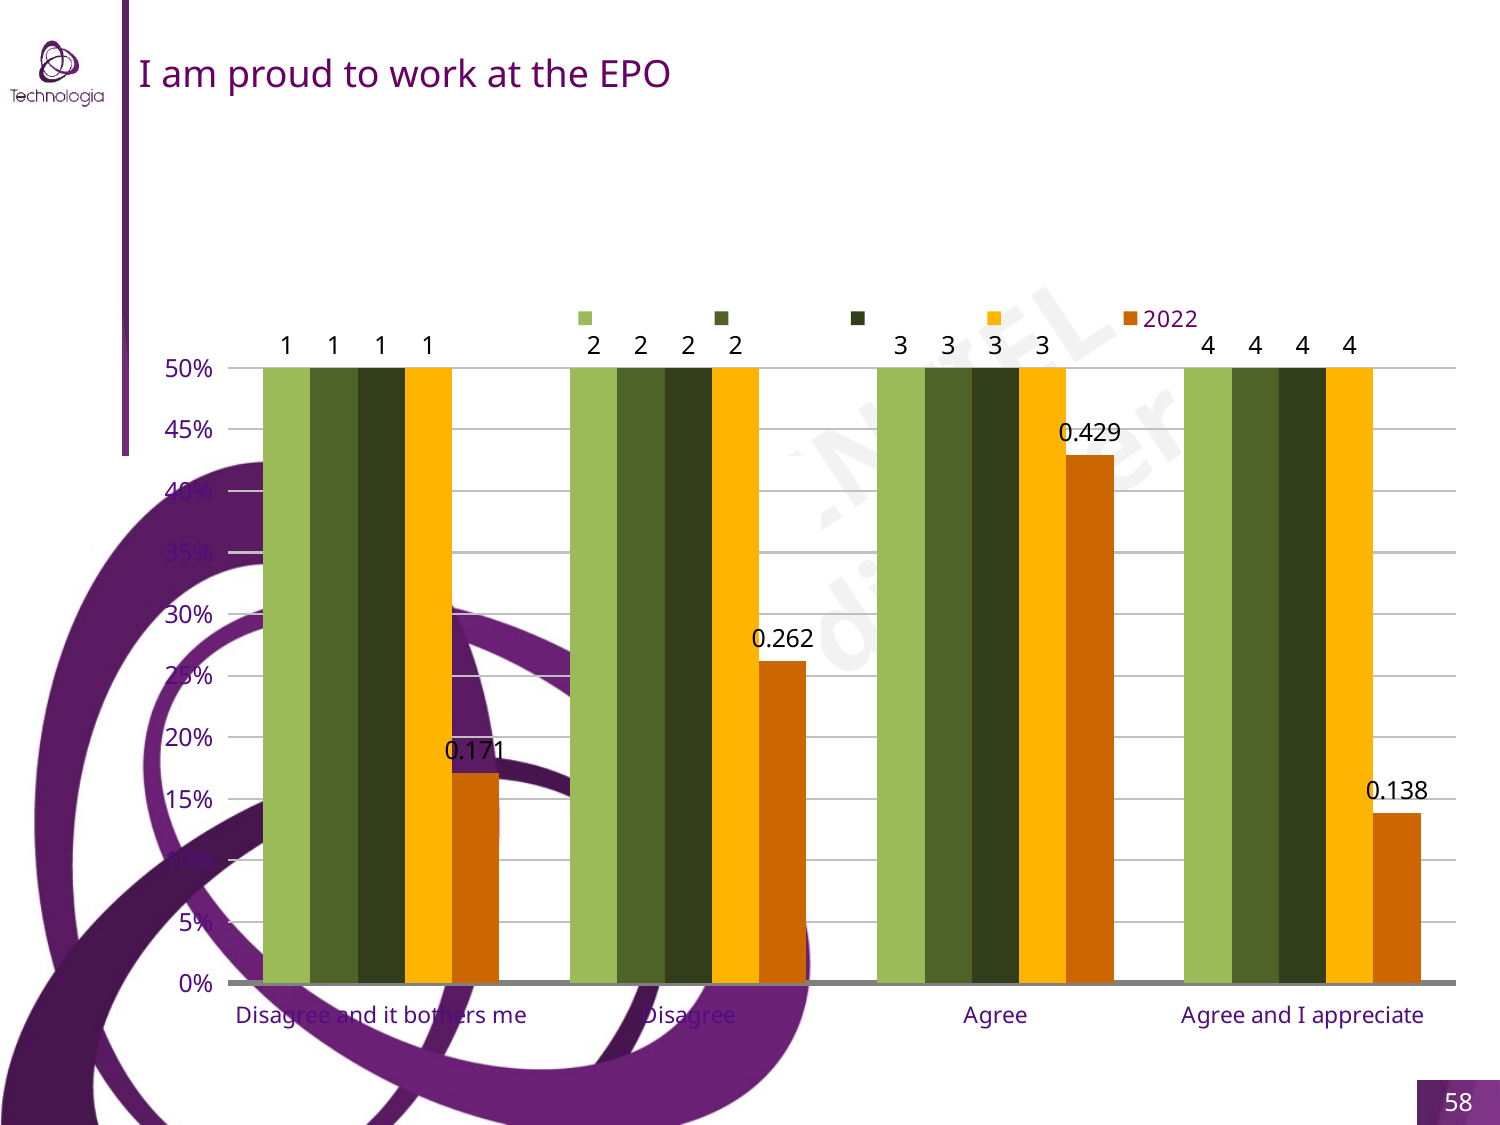

# I am proud to work at the EPO
[unsupported chart]